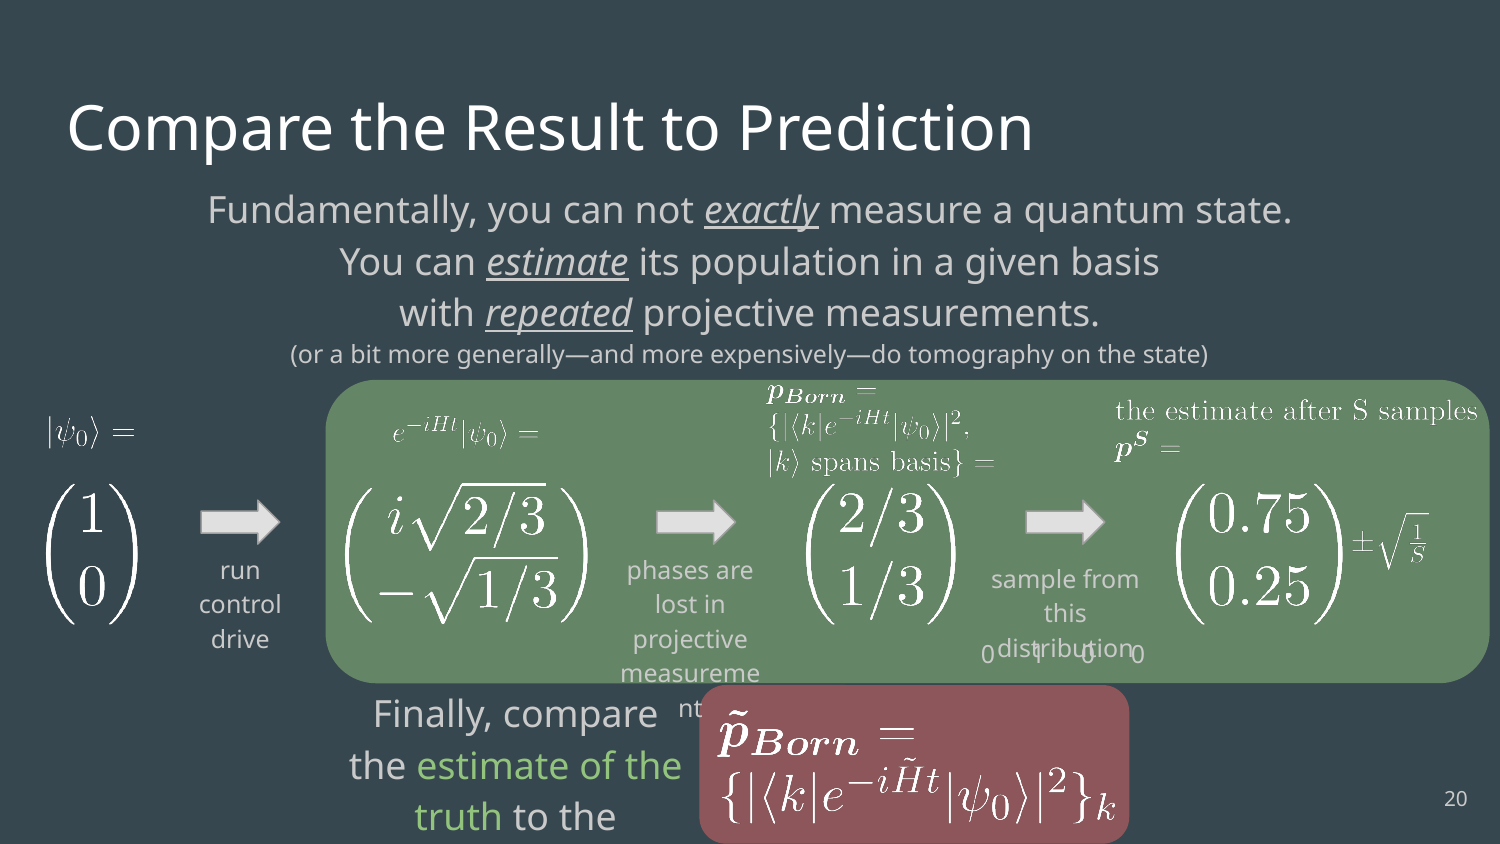

# Compare the Result to Prediction
Fundamentally, you can not exactly measure a quantum state.
You can estimate its population in a given basis
with repeated projective measurements.
(or a bit more generally—and more expensively—do tomography on the state)
run control drive
phases are lost in projective measurement
sample from this distribution
0
1
0
0
Finally, compare the estimate of the truth to the prediction: